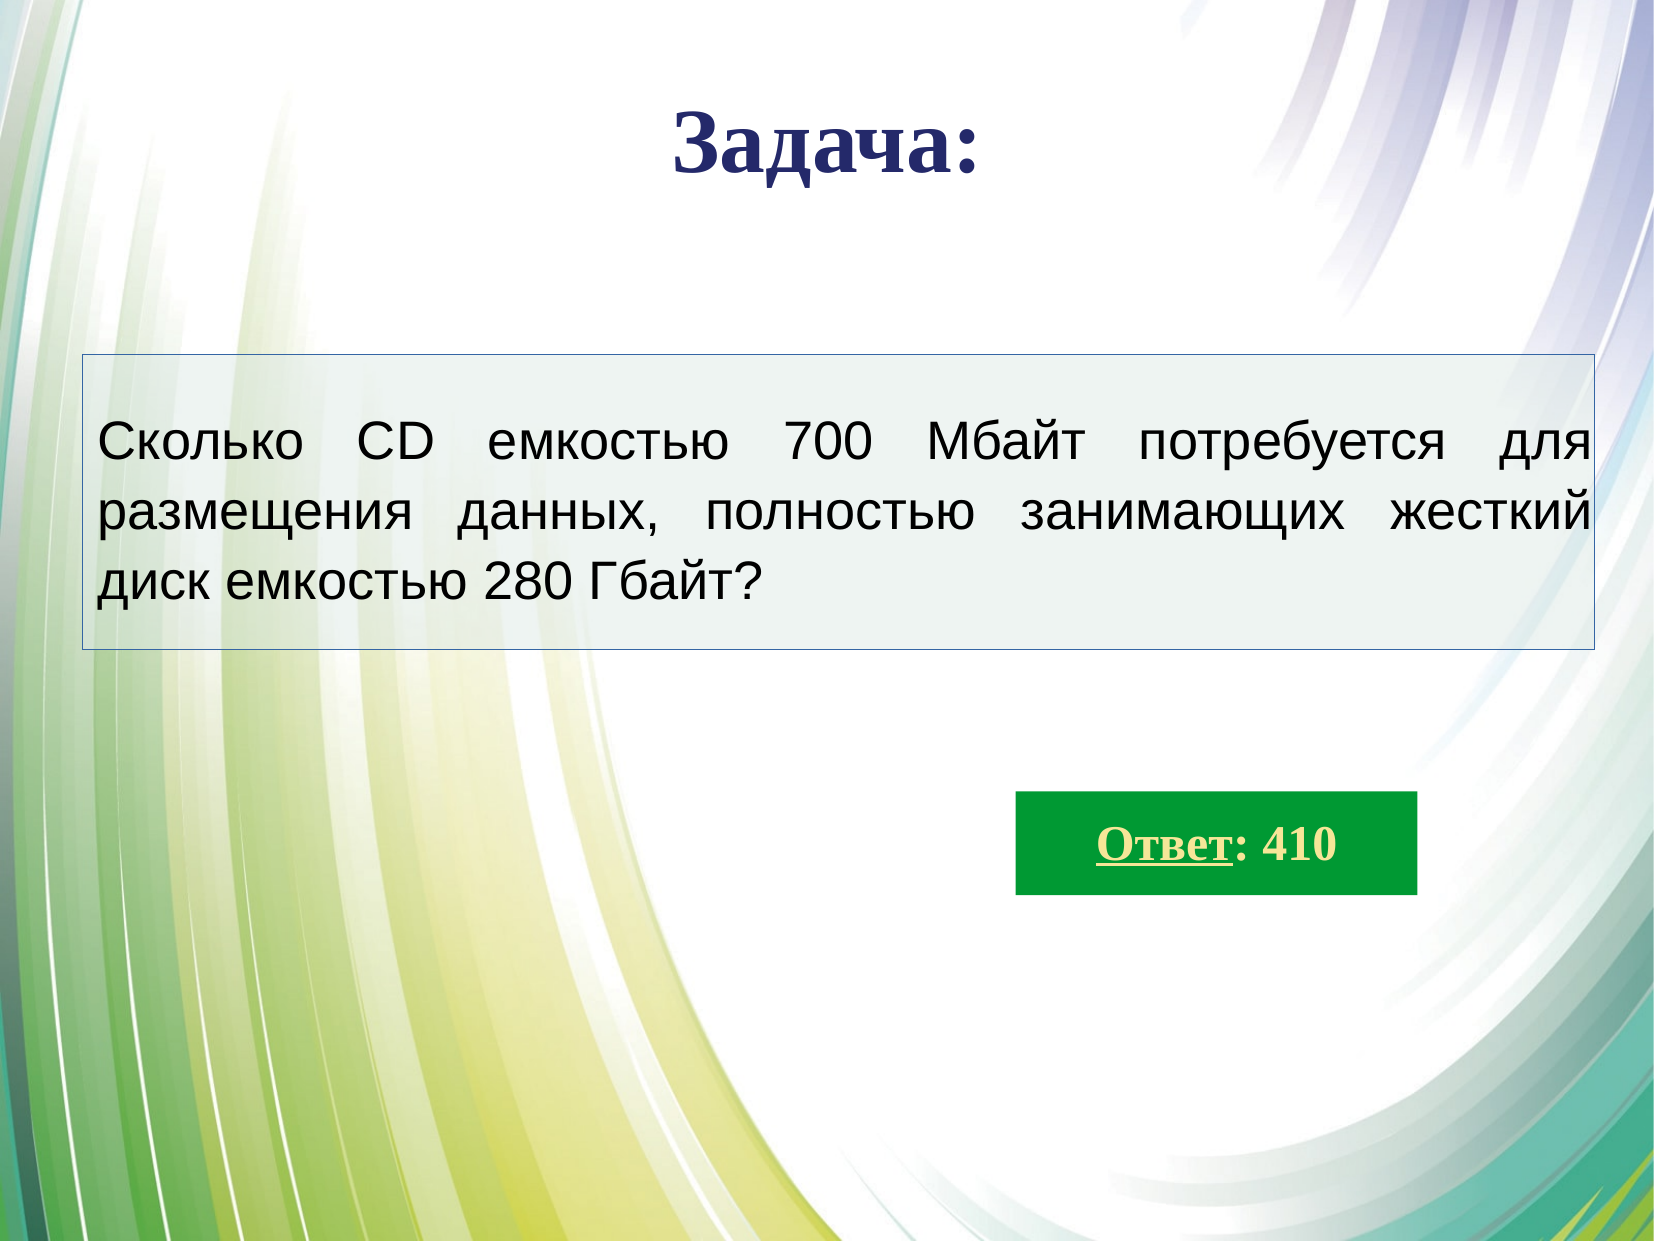

# Задача:
Сколько CD емкостью 700 Мбайт потребуется для размещения данных, полностью занимающих жесткий диск емкостью 280 Гбайт?
Ответ: 410